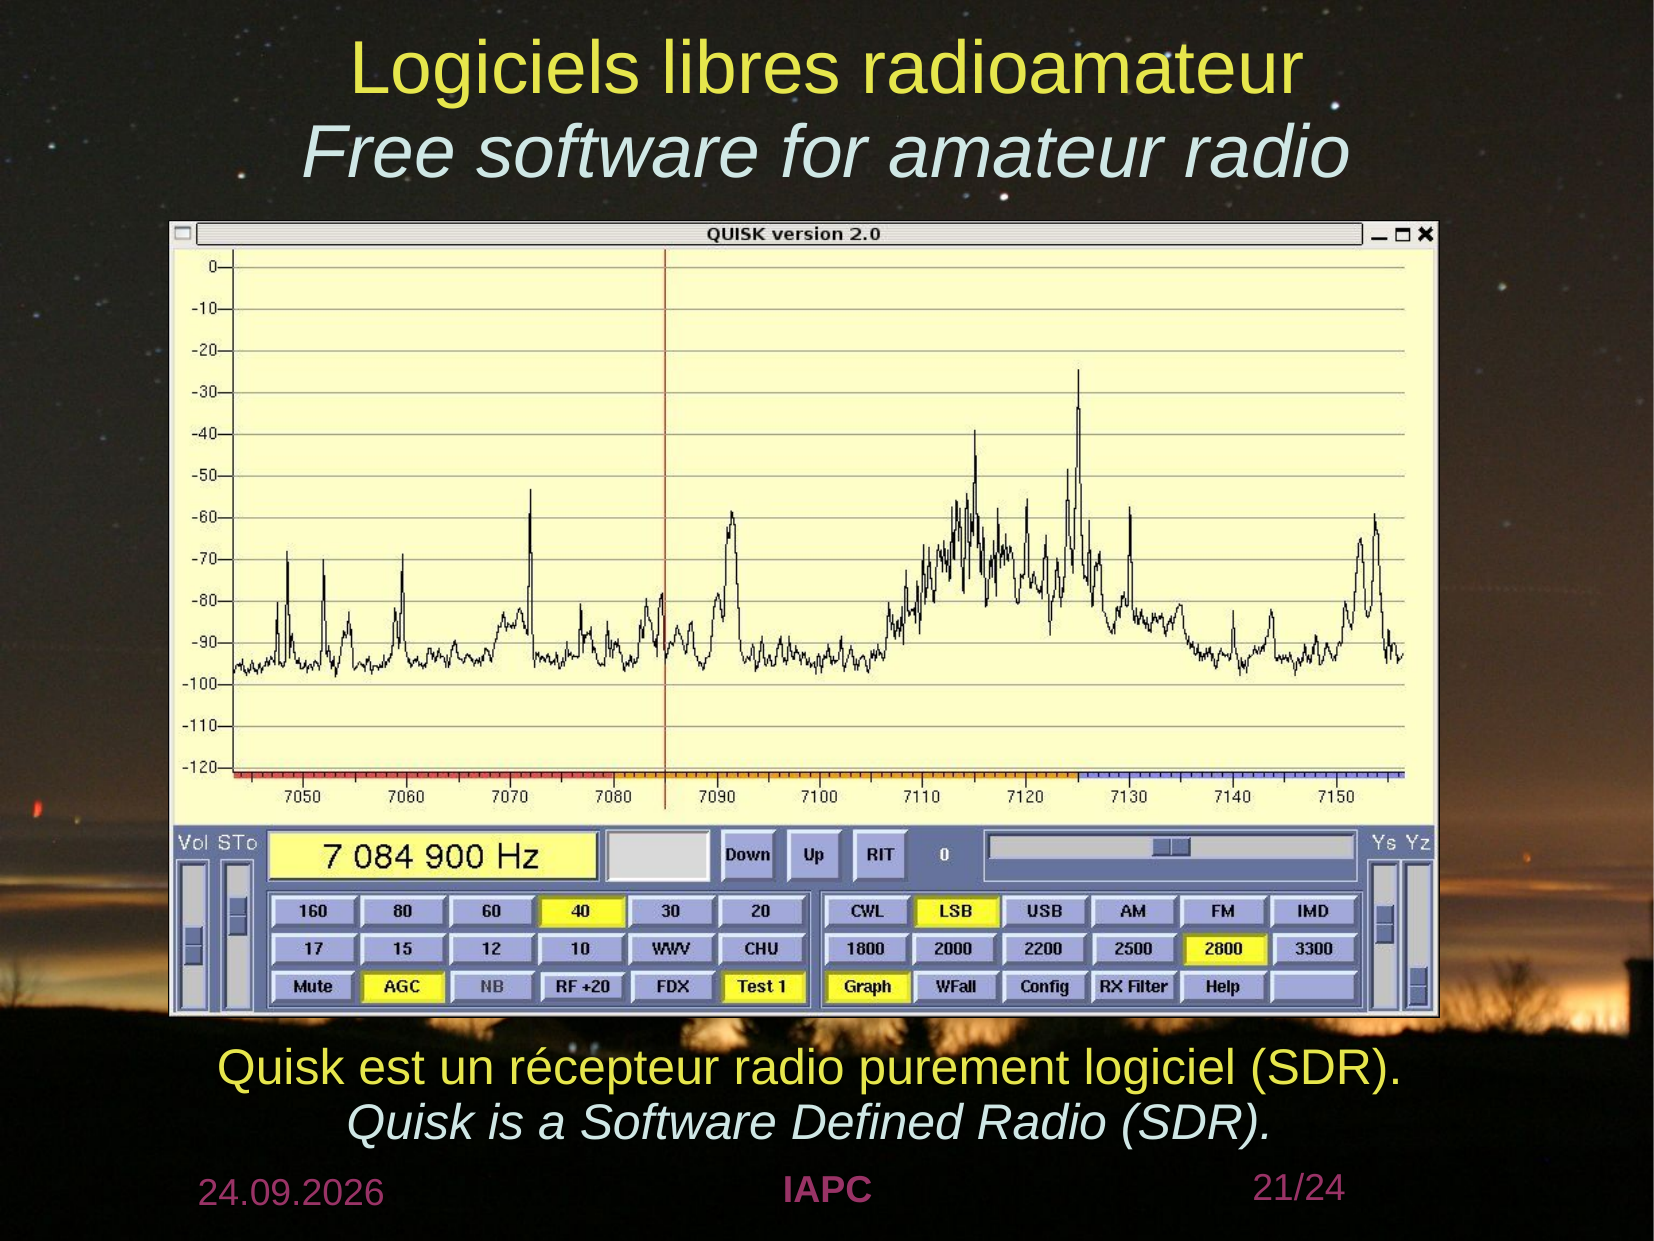

# Logiciels libres radioamateur Free software for amateur radio
Quisk est un récepteur radio purement logiciel (SDR).
Quisk is a Software Defined Radio (SDR).